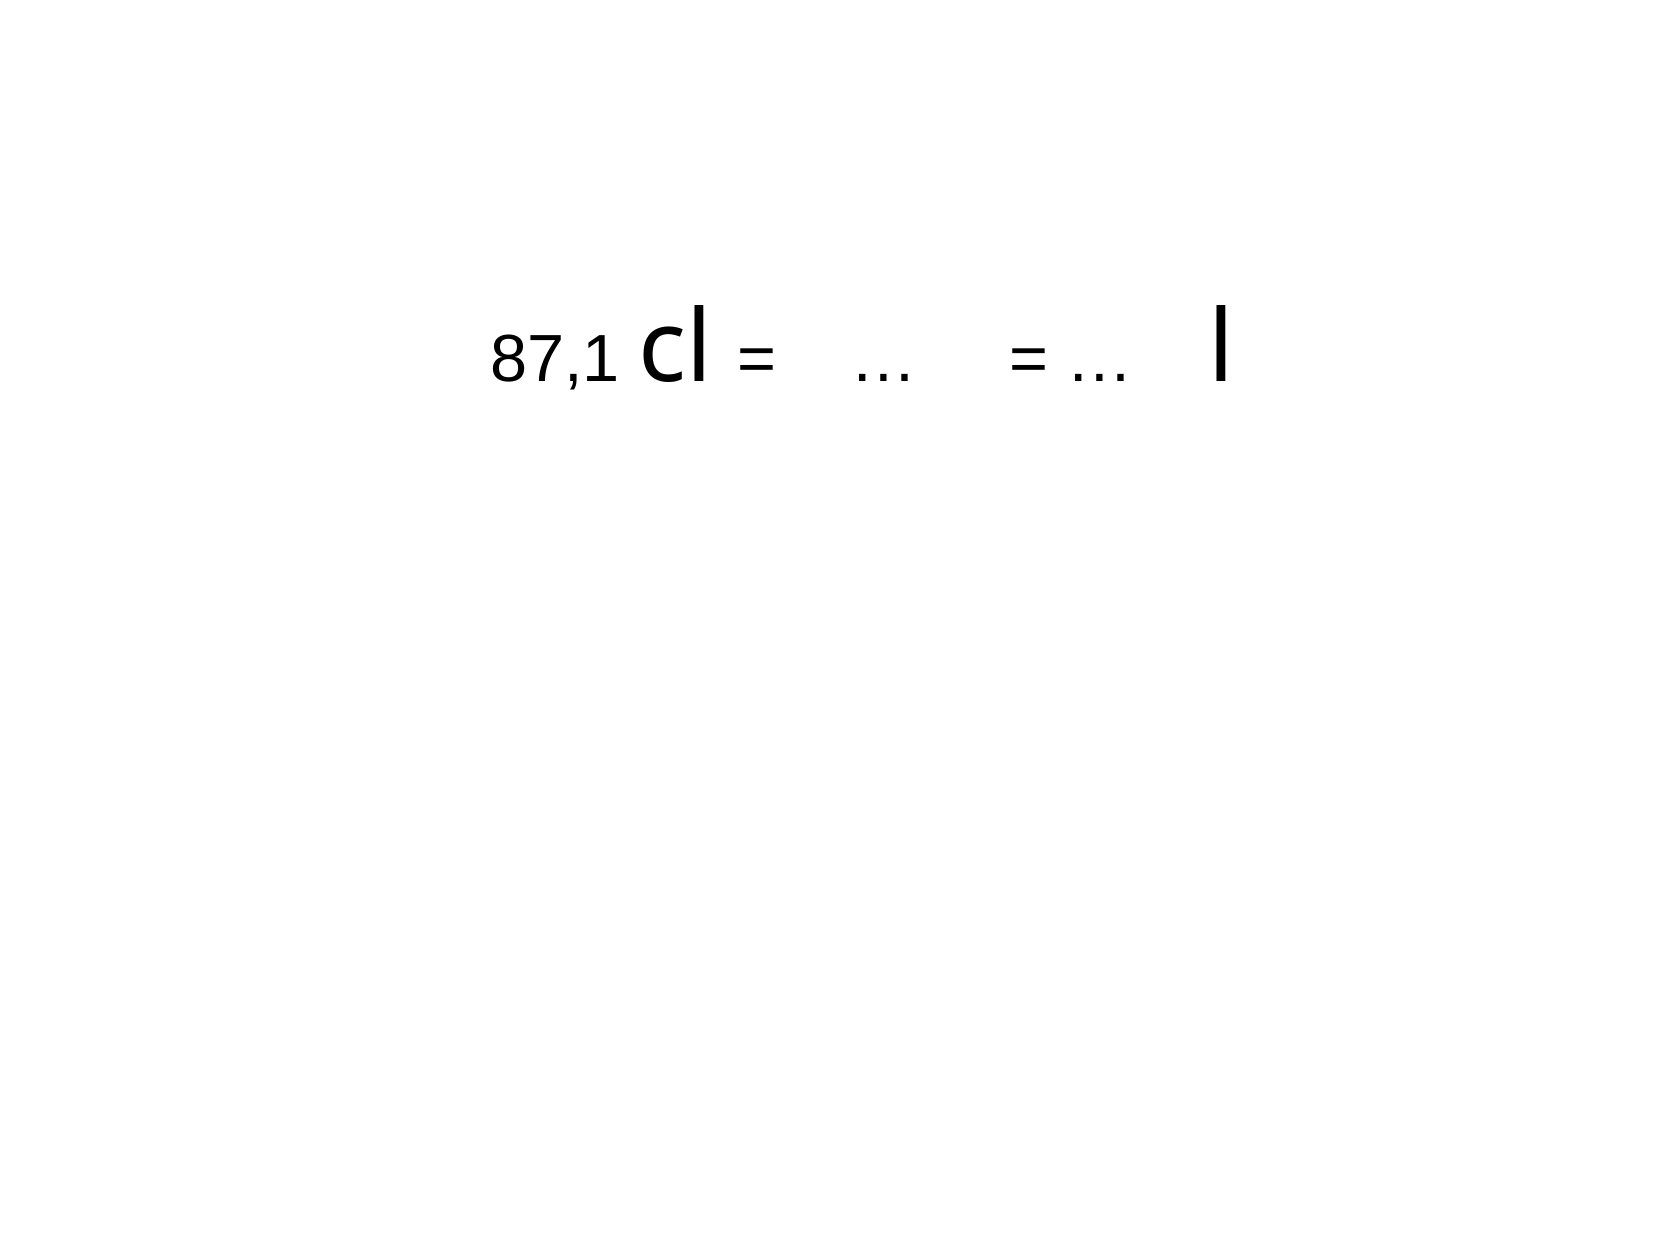

# 87,1 cl = … = … l